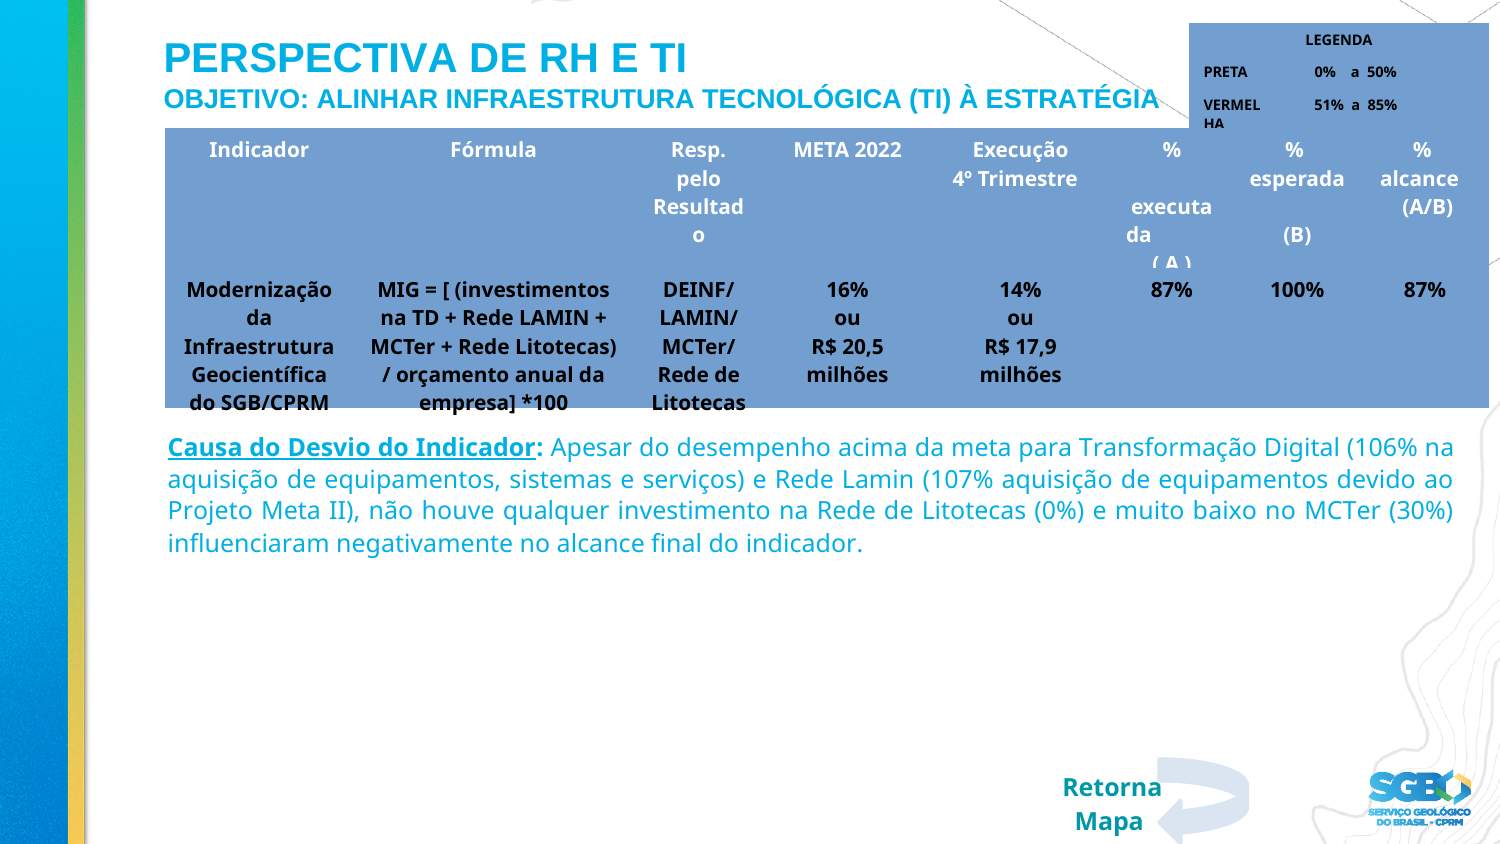

PERSPECTIVA DE VALOR PARA CLIENTES E USUÁRIOS
| LEGENDA | | |
| --- | --- | --- |
| PRETA | 0% a 50% | |
| VERMELHA | 51% a 85% | |
| AMARELA | 86% a 95% | |
| VERDE | 96% a 100% | |
PERSPECTIVA DE RH E TI
OBJETIVO: ALINHAR INFRAESTRUTURA TECNOLÓGICA (TI) À ESTRATÉGIA
| Indicador | Fórmula | Resp. pelo Resultado | META 2022 | Execução 4º Trimestre | % executada ( A ) | % esperada (B) | % alcance (A/B) |
| --- | --- | --- | --- | --- | --- | --- | --- |
| Modernização da Infraestrutura Geocientífica do SGB/CPRM | MIG = [ (investimentos na TD + Rede LAMIN + MCTer + Rede Litotecas) / orçamento anual da empresa] \*100 | DEINF/ LAMIN/ MCTer/ Rede de Litotecas | 16% ou R$ 20,5 milhões | 14% ou R$ 17,9 milhões | 87% | 100% | 87% |
Causa do Desvio do Indicador: Apesar do desempenho acima da meta para Transformação Digital (106% na aquisição de equipamentos, sistemas e serviços) e Rede Lamin (107% aquisição de equipamentos devido ao Projeto Meta II), não houve qualquer investimento na Rede de Litotecas (0%) e muito baixo no MCTer (30%) influenciaram negativamente no alcance final do indicador.
Retorna Mapa